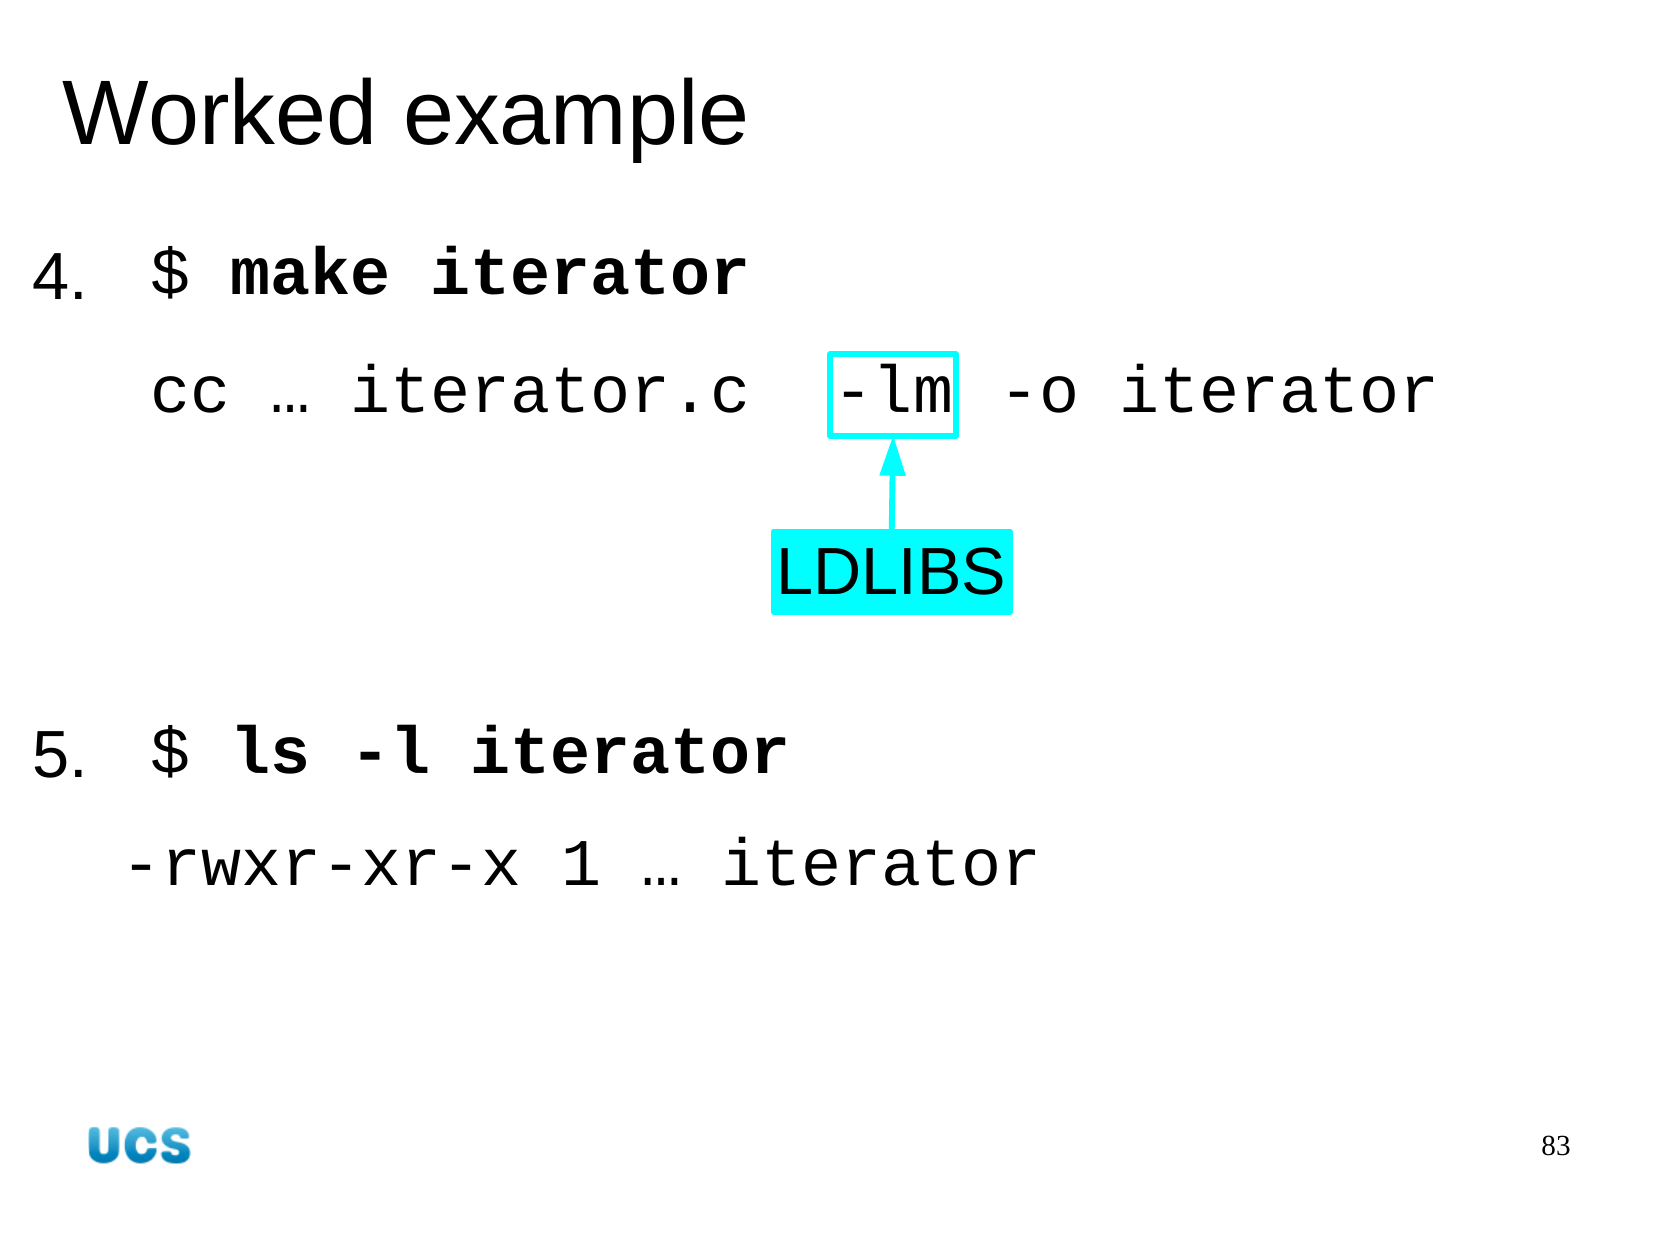

Worked example
4.
$ make iterator
cc … iterator.c
-lm
-o iterator
LDLIBS
5.
$ ls -l iterator
-rwxr-xr-x 1 … iterator
83